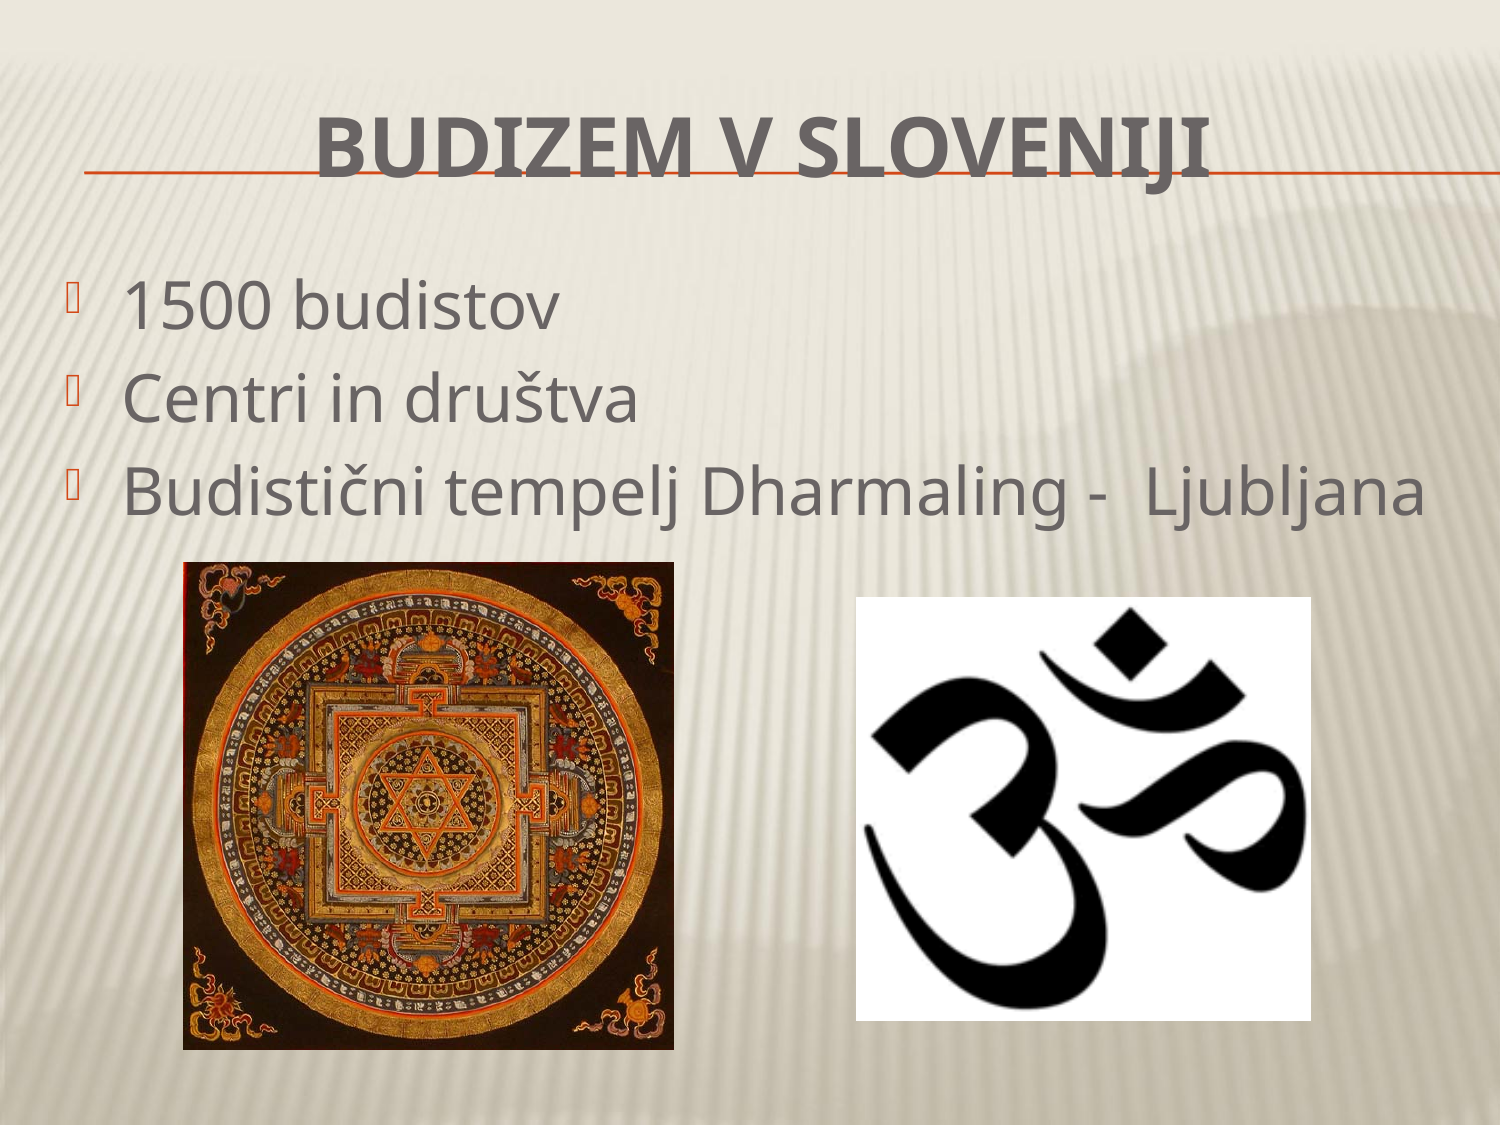

# Budizem v Sloveniji
1500 budistov
Centri in društva
Budistični tempelj Dharmaling - Ljubljana